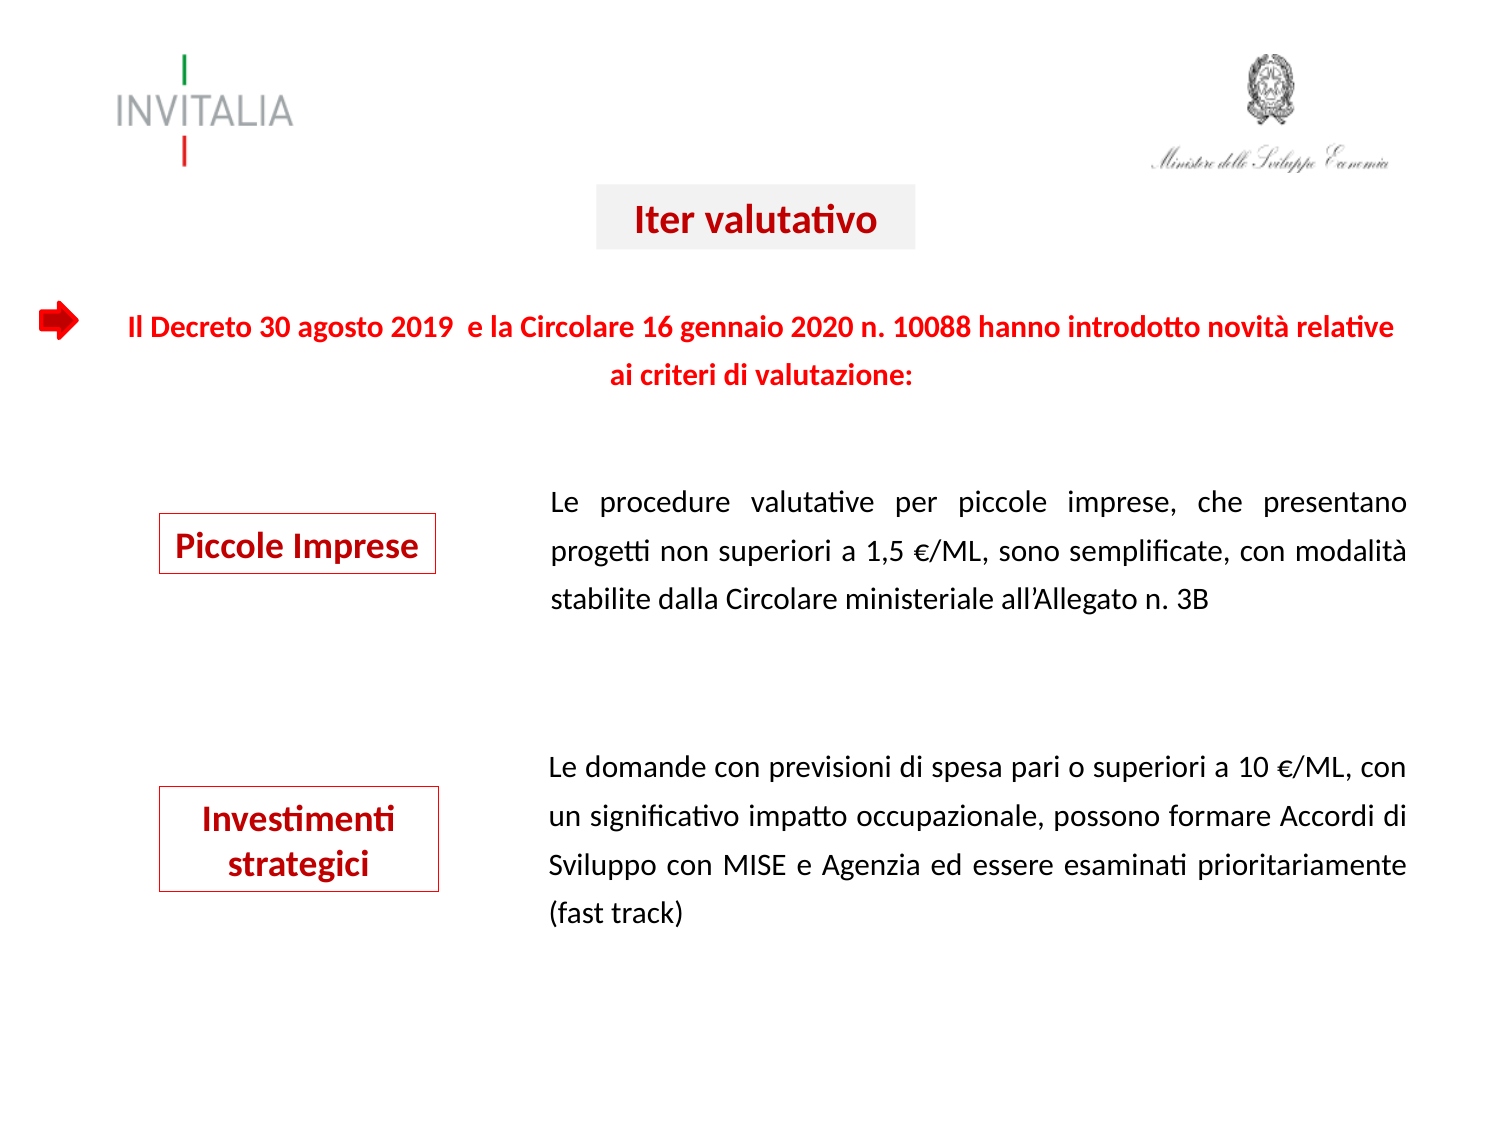

Iter valutativo
Il Decreto 30 agosto 2019 e la Circolare 16 gennaio 2020 n. 10088 hanno introdotto novità relative ai criteri di valutazione:
Le procedure valutative per piccole imprese, che presentano progetti non superiori a 1,5 €/ML, sono semplificate, con modalità stabilite dalla Circolare ministeriale all’Allegato n. 3B
Piccole Imprese
Le domande con previsioni di spesa pari o superiori a 10 €/ML, con un significativo impatto occupazionale, possono formare Accordi di Sviluppo con MISE e Agenzia ed essere esaminati prioritariamente (fast track)
Investimenti strategici